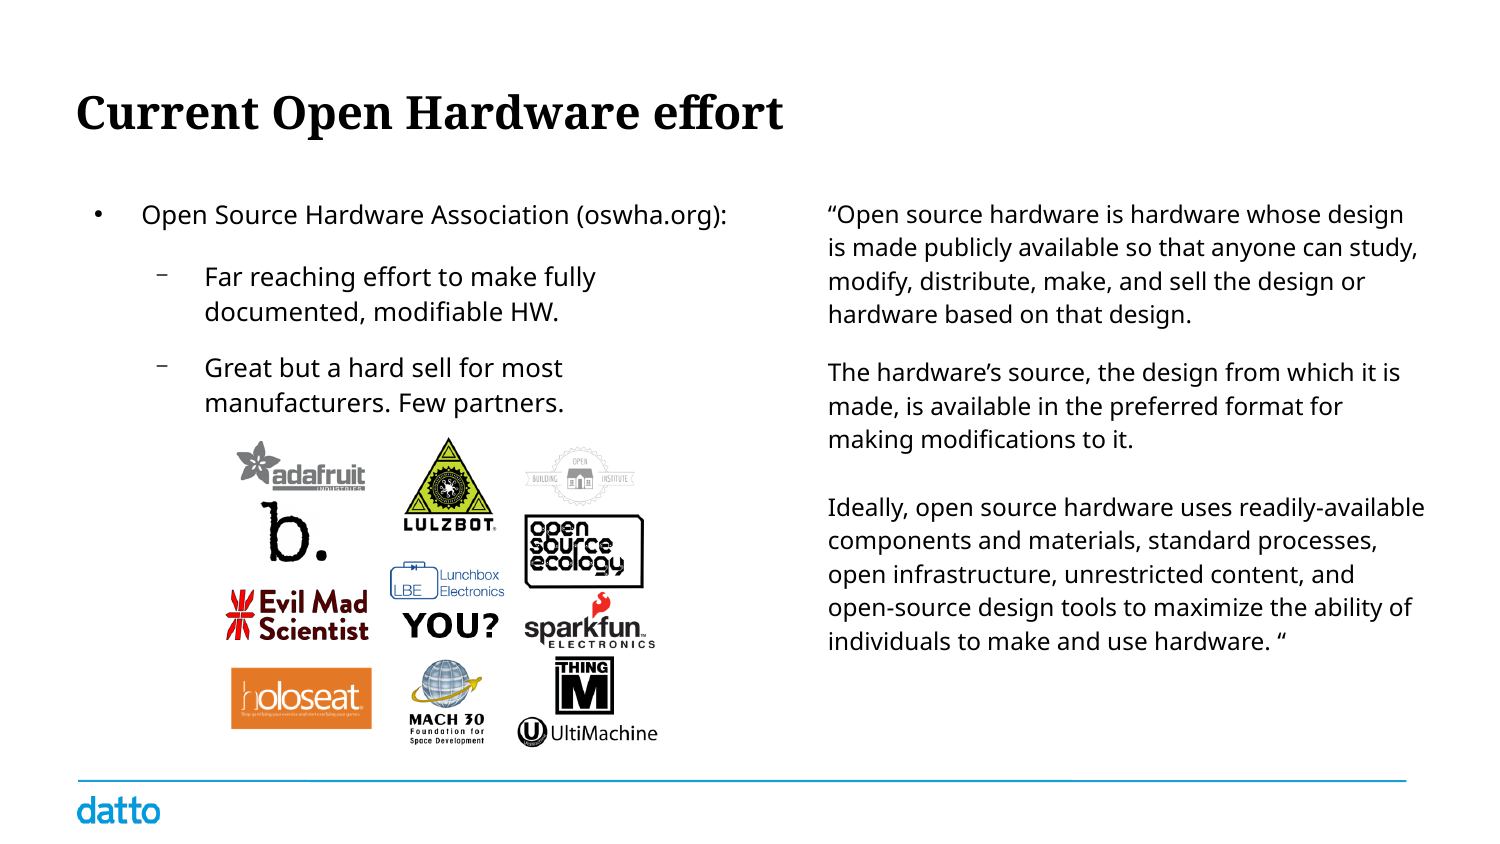

# Current Open Hardware effort
Open Source Hardware Association (oswha.org):
Far reaching effort to make fully documented, modifiable HW.
Great but a hard sell for most manufacturers. Few partners.
“Open source hardware is hardware whose design is made publicly available so that anyone can study, modify, distribute, make, and sell the design or hardware based on that design.
The hardware’s source, the design from which it is made, is available in the preferred format for making modifications to it.
Ideally, open source hardware uses readily-available components and materials, standard processes, open infrastructure, unrestricted content, and open-source design tools to maximize the ability of individuals to make and use hardware. “